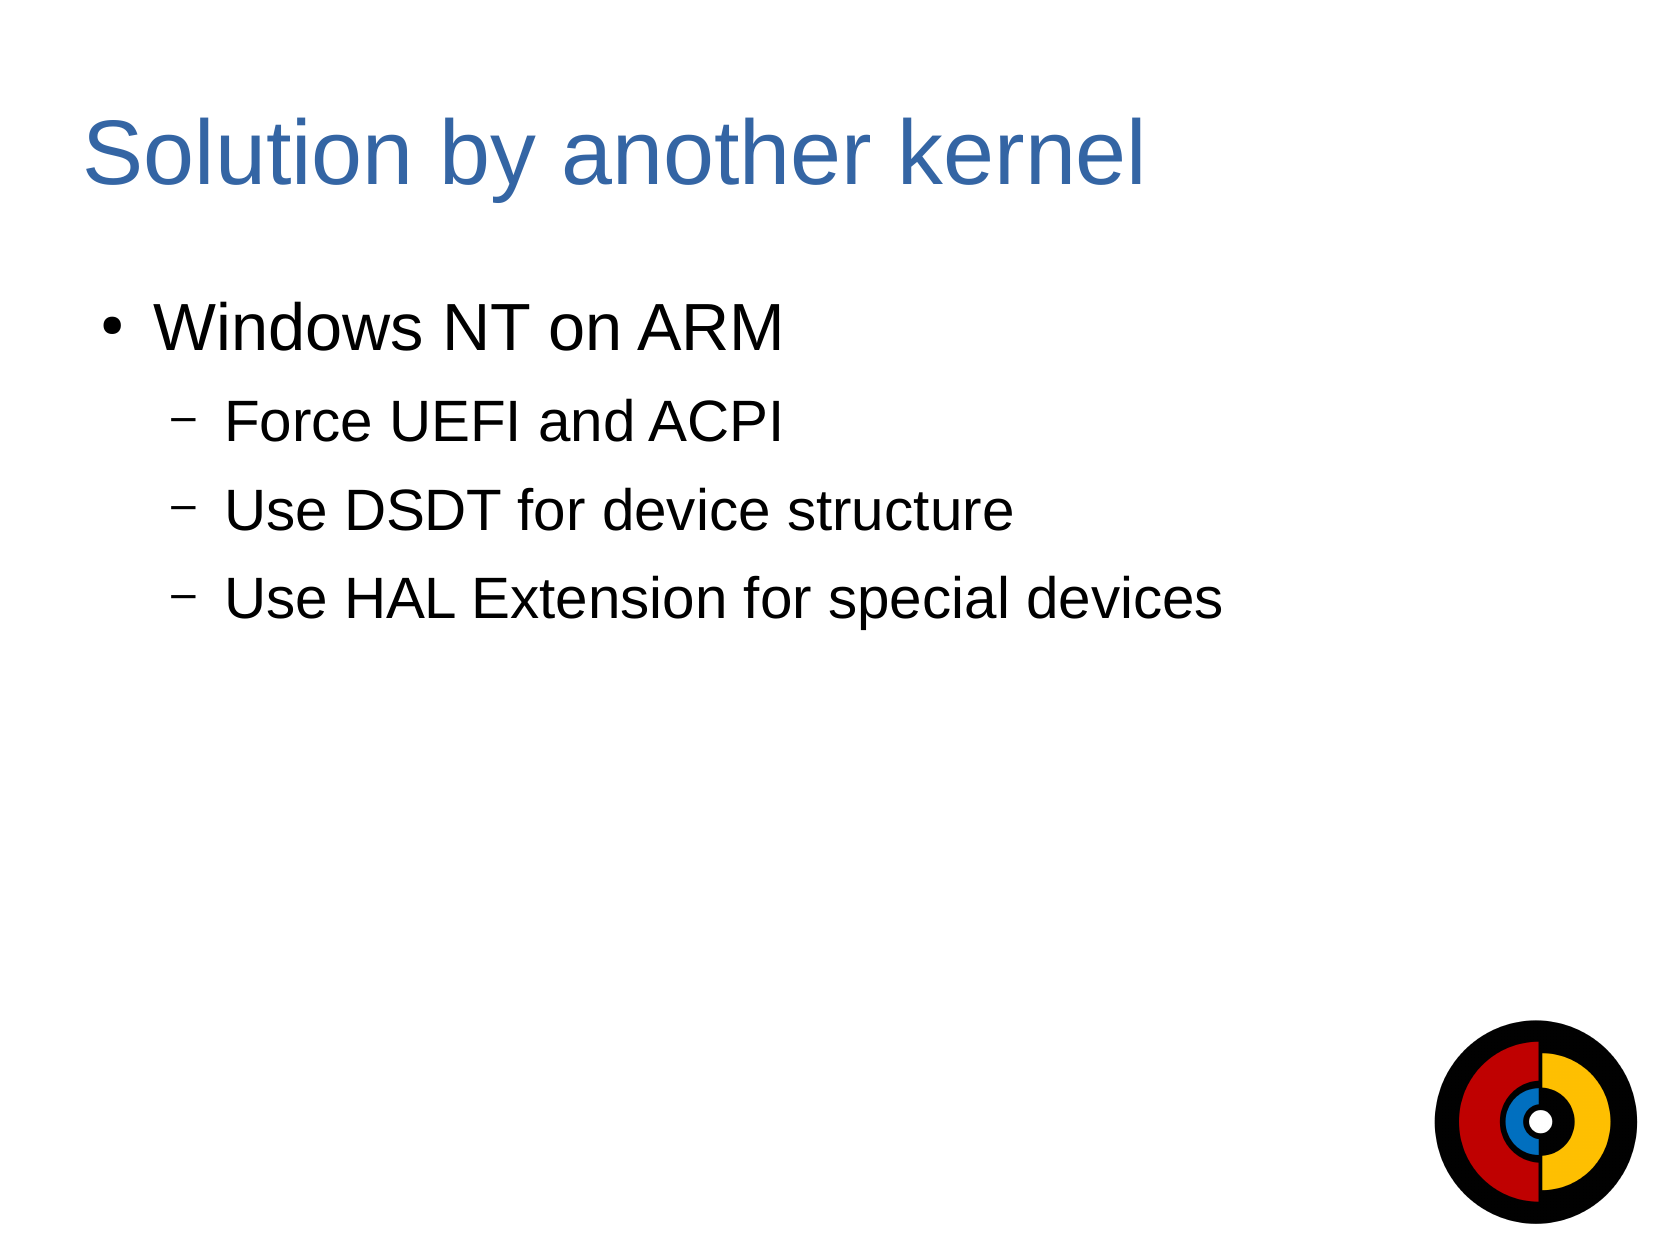

# Solution by another kernel
Windows NT on ARM
Force UEFI and ACPI
Use DSDT for device structure
Use HAL Extension for special devices